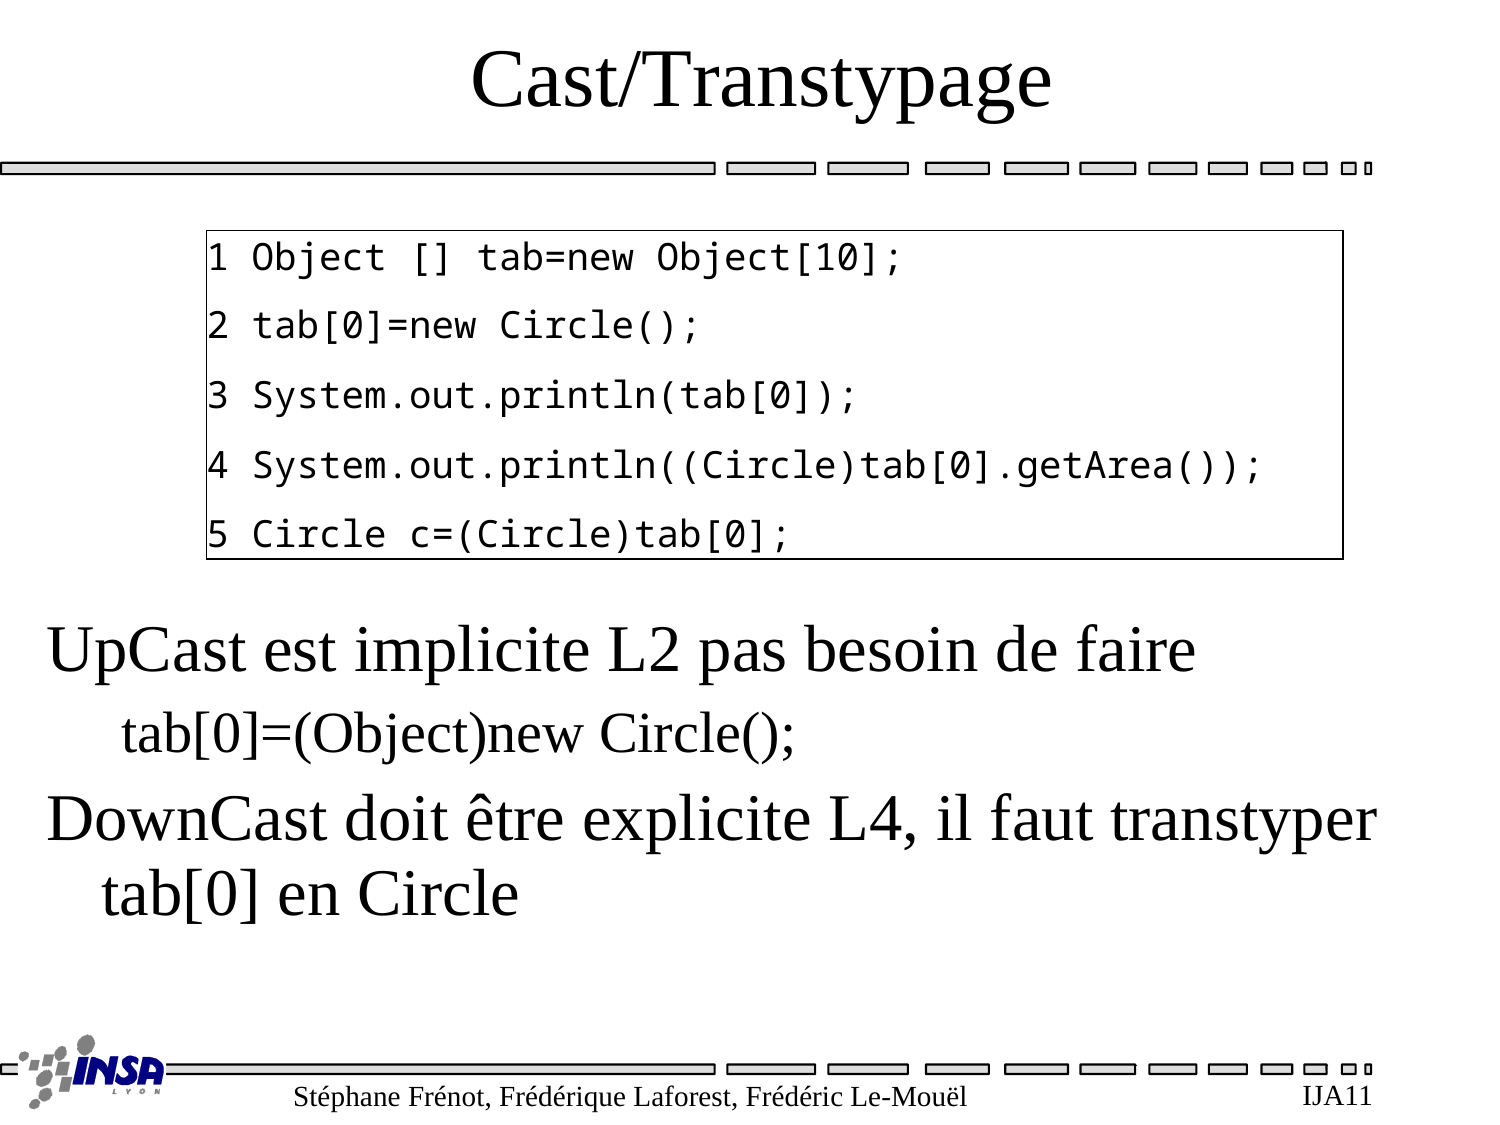

# Cast/Transtypage
1 Object [] tab=new Object[10];
2 tab[0]=new Circle();
3 System.out.println(tab[0]);
4 System.out.println((Circle)tab[0].getArea());
5 Circle c=(Circle)tab[0];
UpCast est implicite L2 pas besoin de faire
tab[0]=(Object)new Circle();
DownCast doit être explicite L4, il faut transtyper tab[0] en Circle